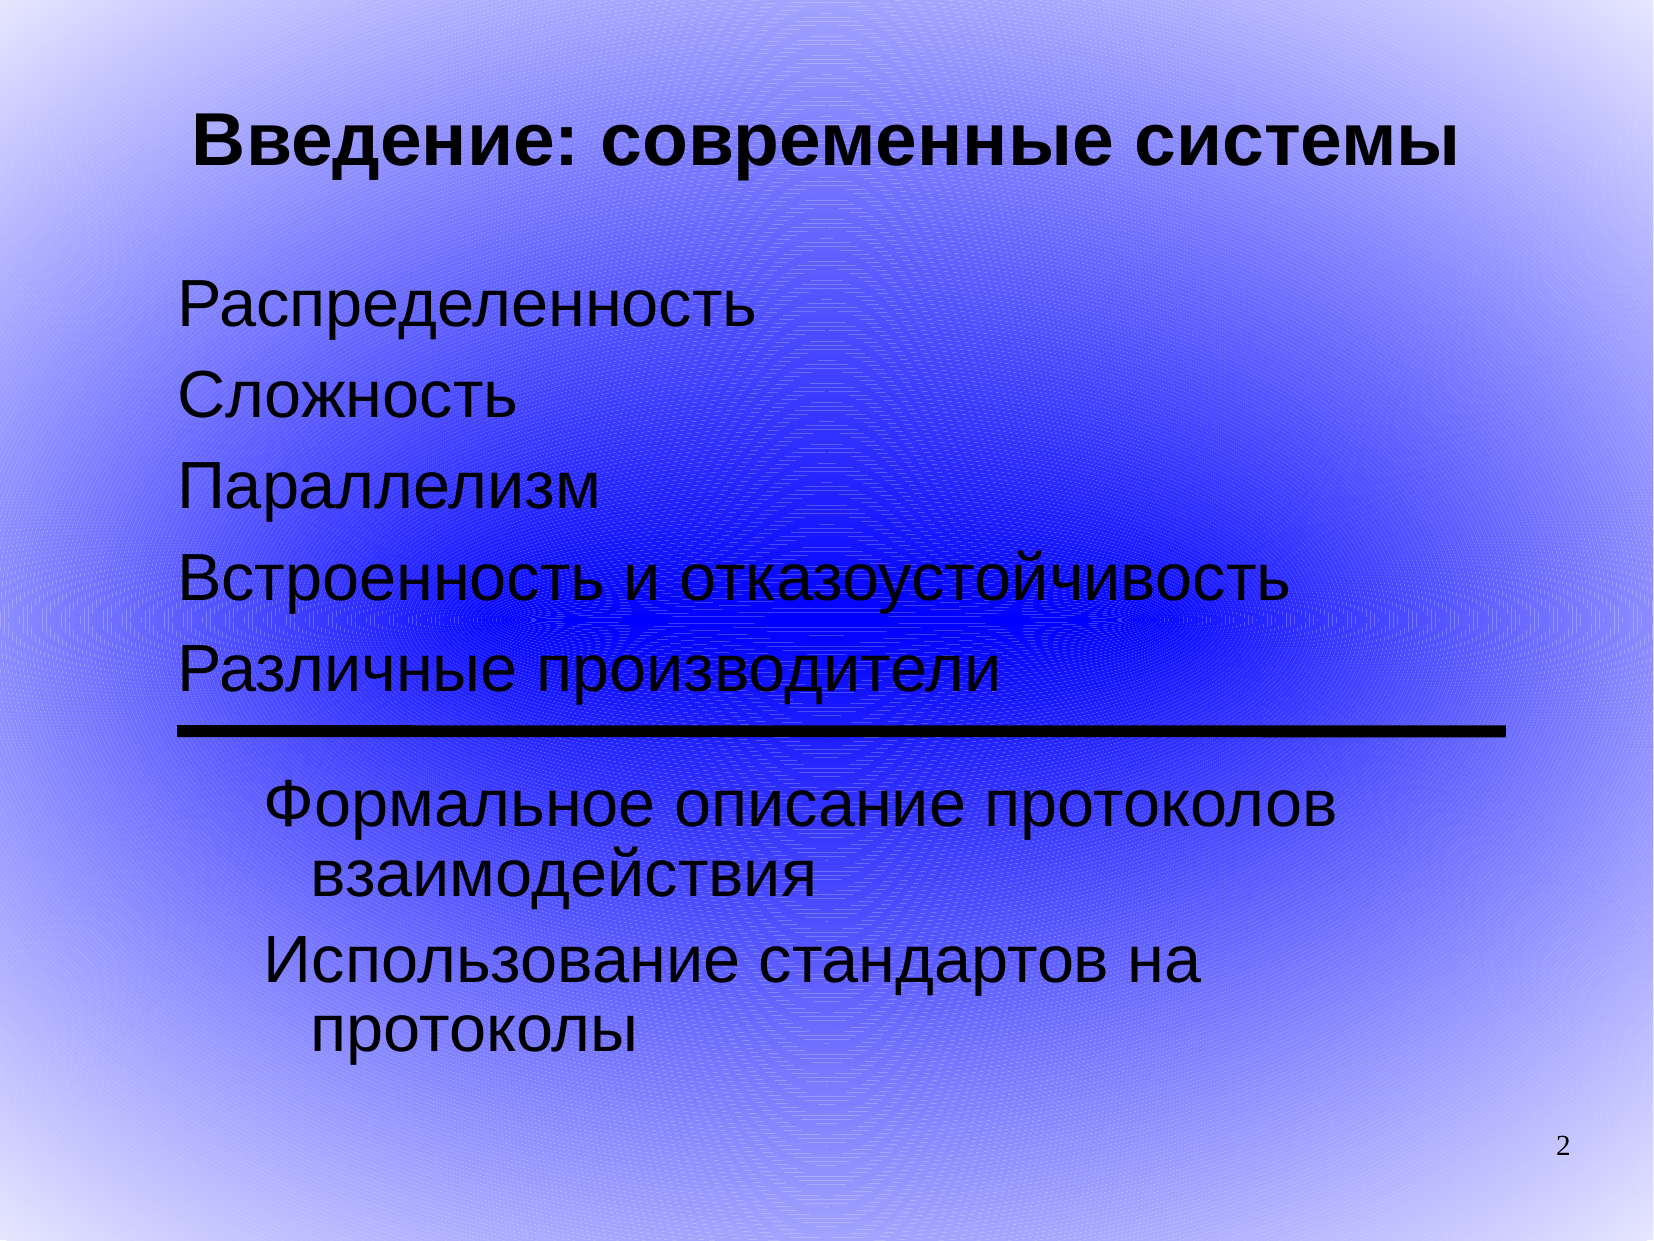

Введение: современные системы
Распределенность
Сложность
Параллелизм
Встроенность и отказоустойчивость
Различные производители
Формальное описание протоколов взаимодействия
Использование стандартов на протоколы
2